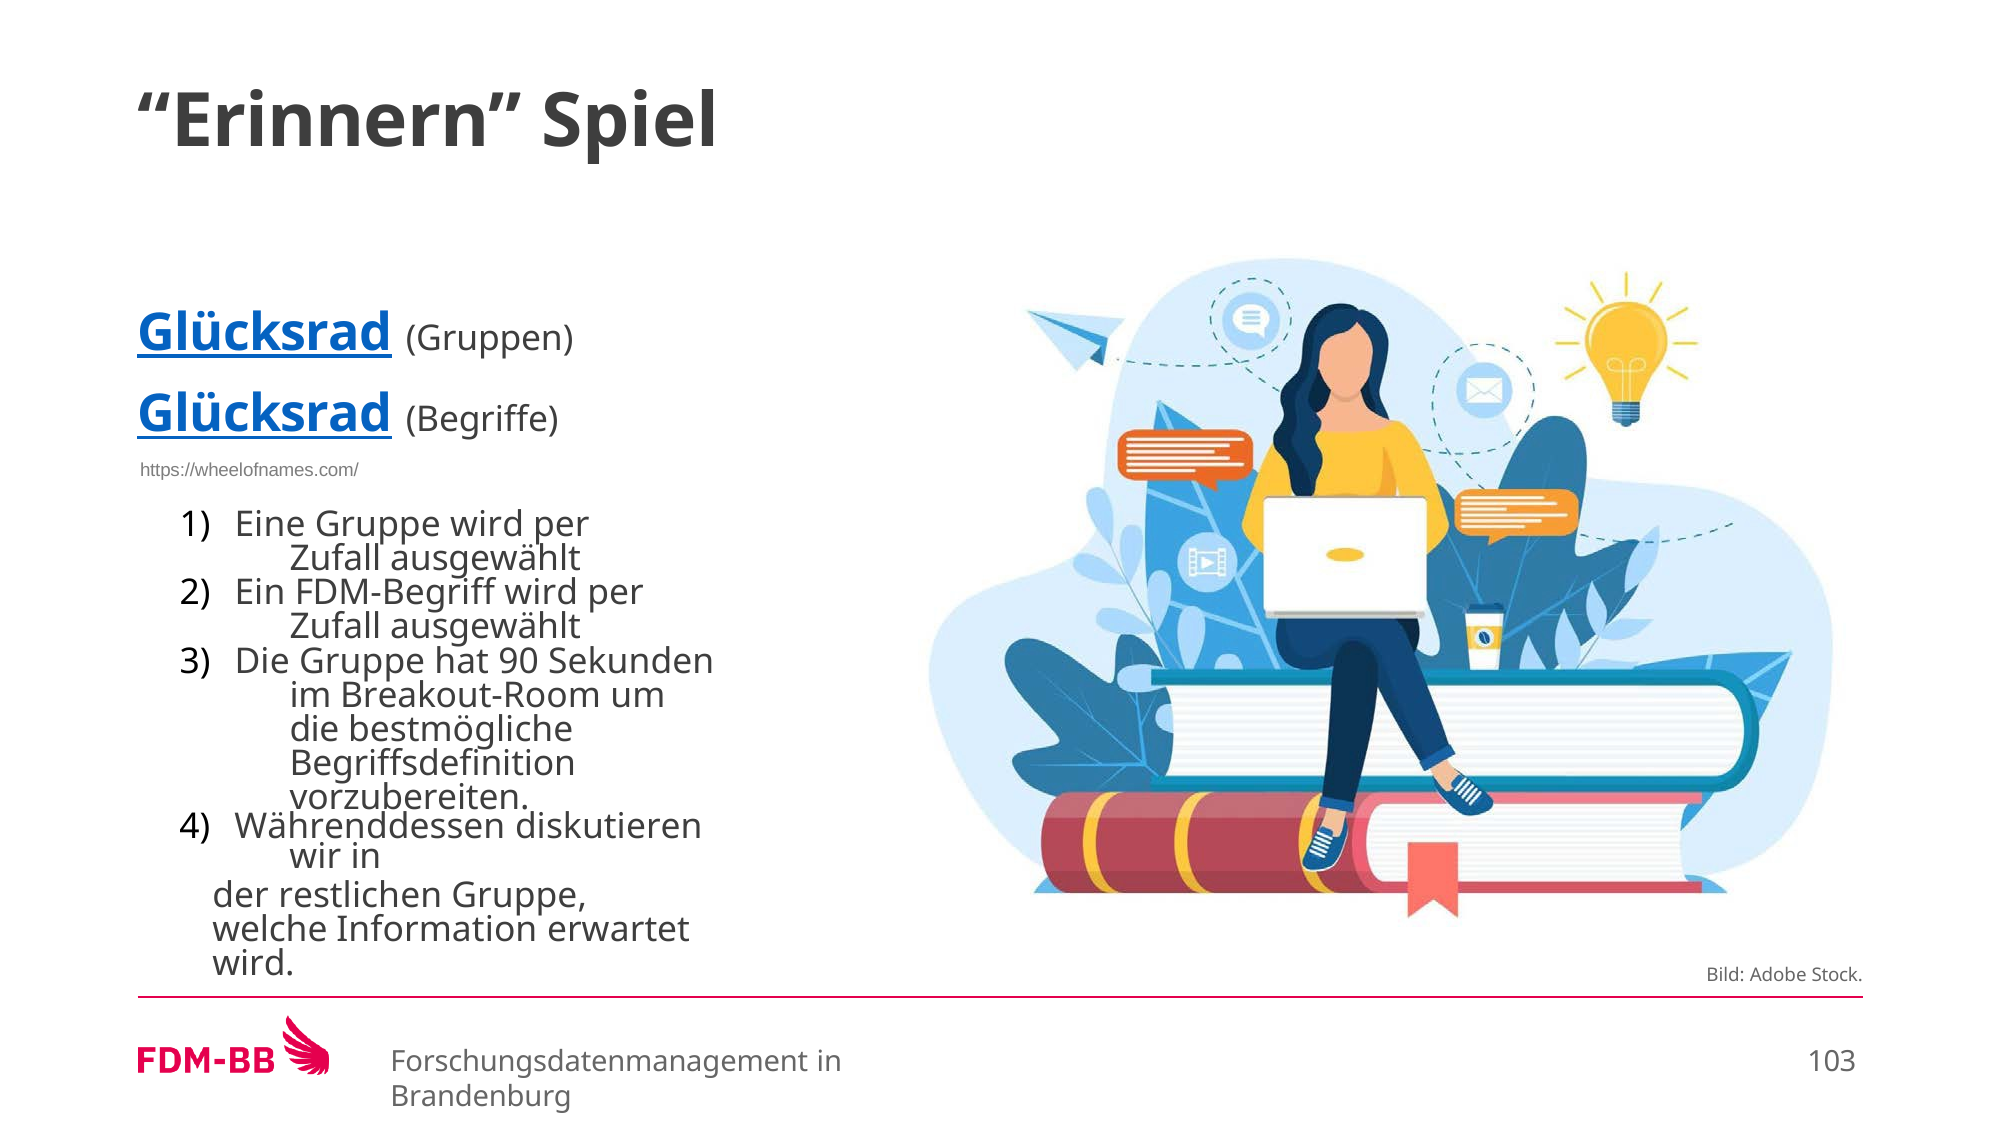

# “Erinnern” Spiel
Glücksrad (Gruppen)
Glücksrad (Begriffe)
https://wheelofnames.com/
Eine Gruppe wird per Zufall ausgewählt
Ein FDM-Begriff wird per Zufall ausgewählt
Die Gruppe hat 90 Sekunden im Breakout-Room um die bestmögliche Begriffsdefinition vorzubereiten.
Währenddessen diskutieren wir in
der restlichen Gruppe, welche Information erwartet wird.
Bild: Adobe Stock.
Forschungsdatenmanagement in Brandenburg
103